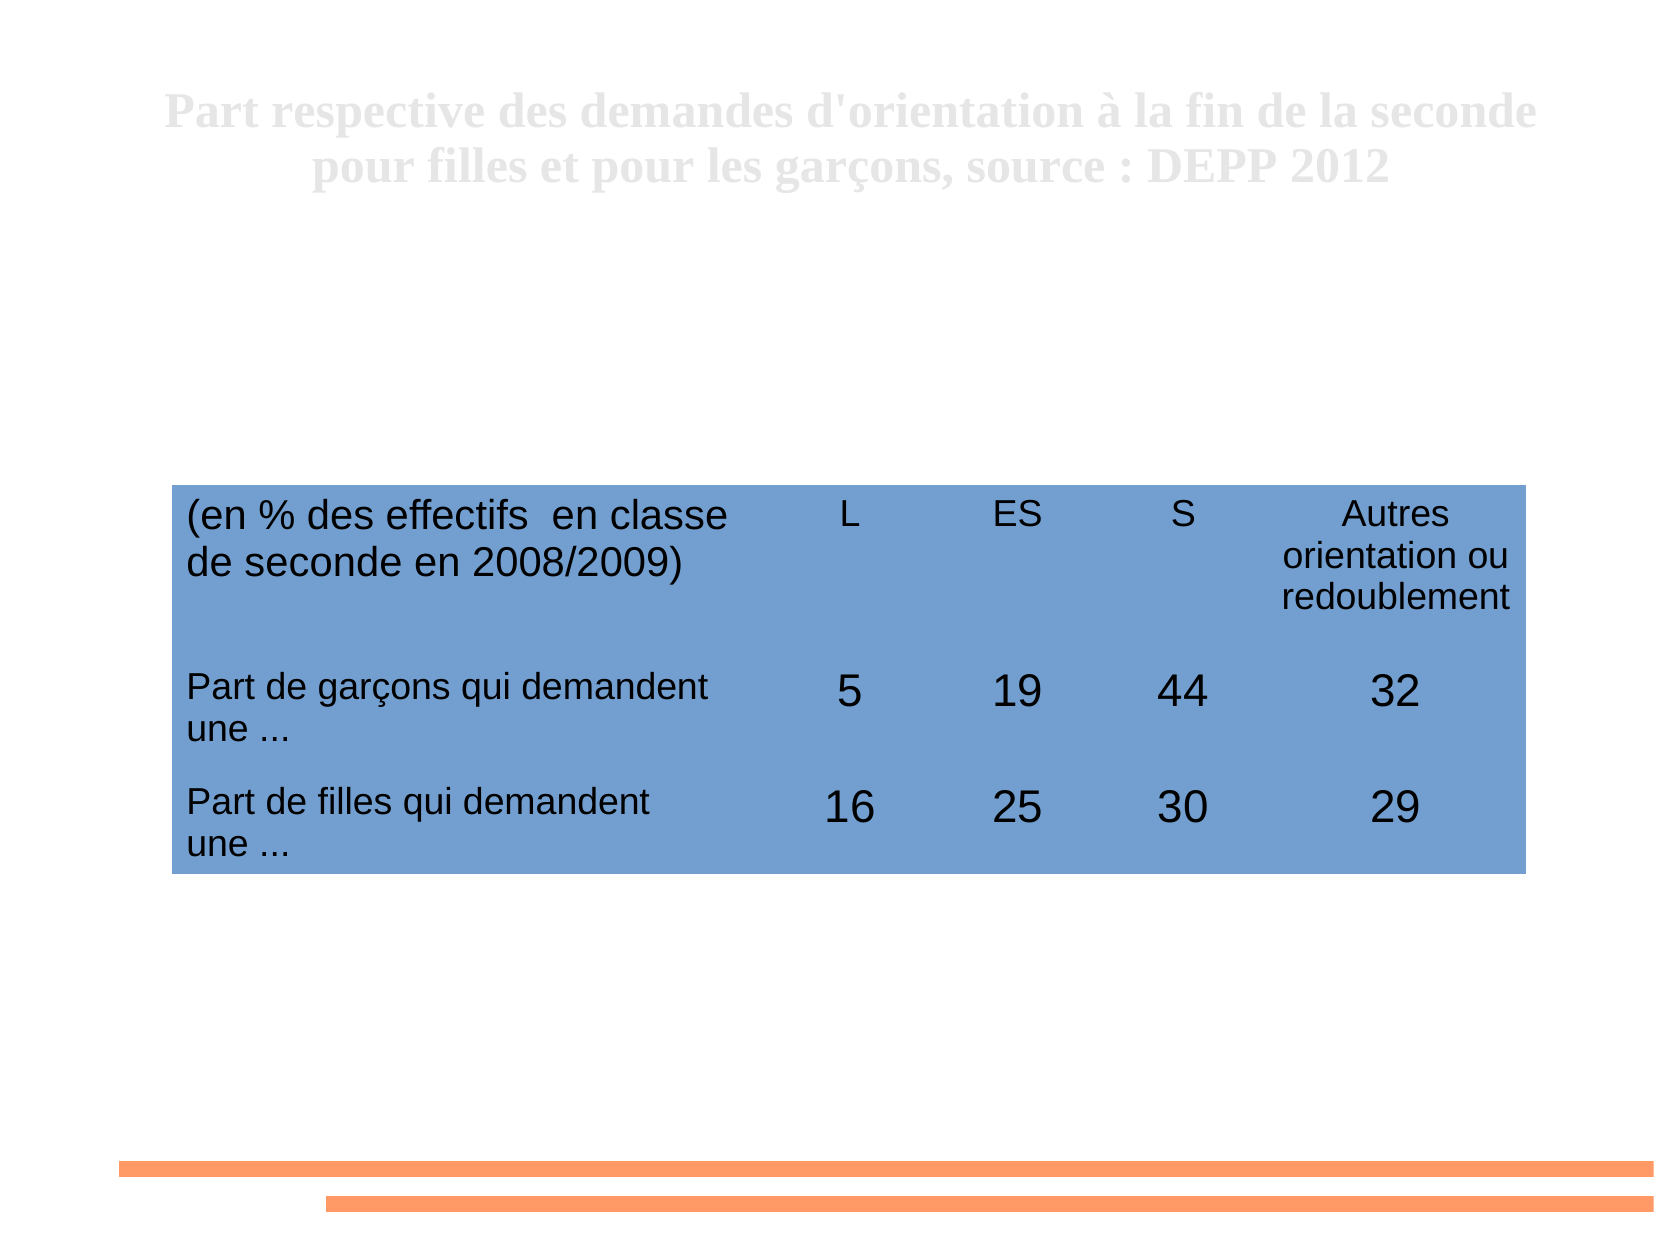

# Part respective des demandes d'orientation à la fin de la seconde pour filles et pour les garçons, source : DEPP 2012
| (en % des effectifs en classe de seconde en 2008/2009) | L | ES | S | Autres orientation ou redoublement |
| --- | --- | --- | --- | --- |
| Part de garçons qui demandent une ... | 5 | 19 | 44 | 32 |
| Part de filles qui demandent une ... | 16 | 25 | 30 | 29 |